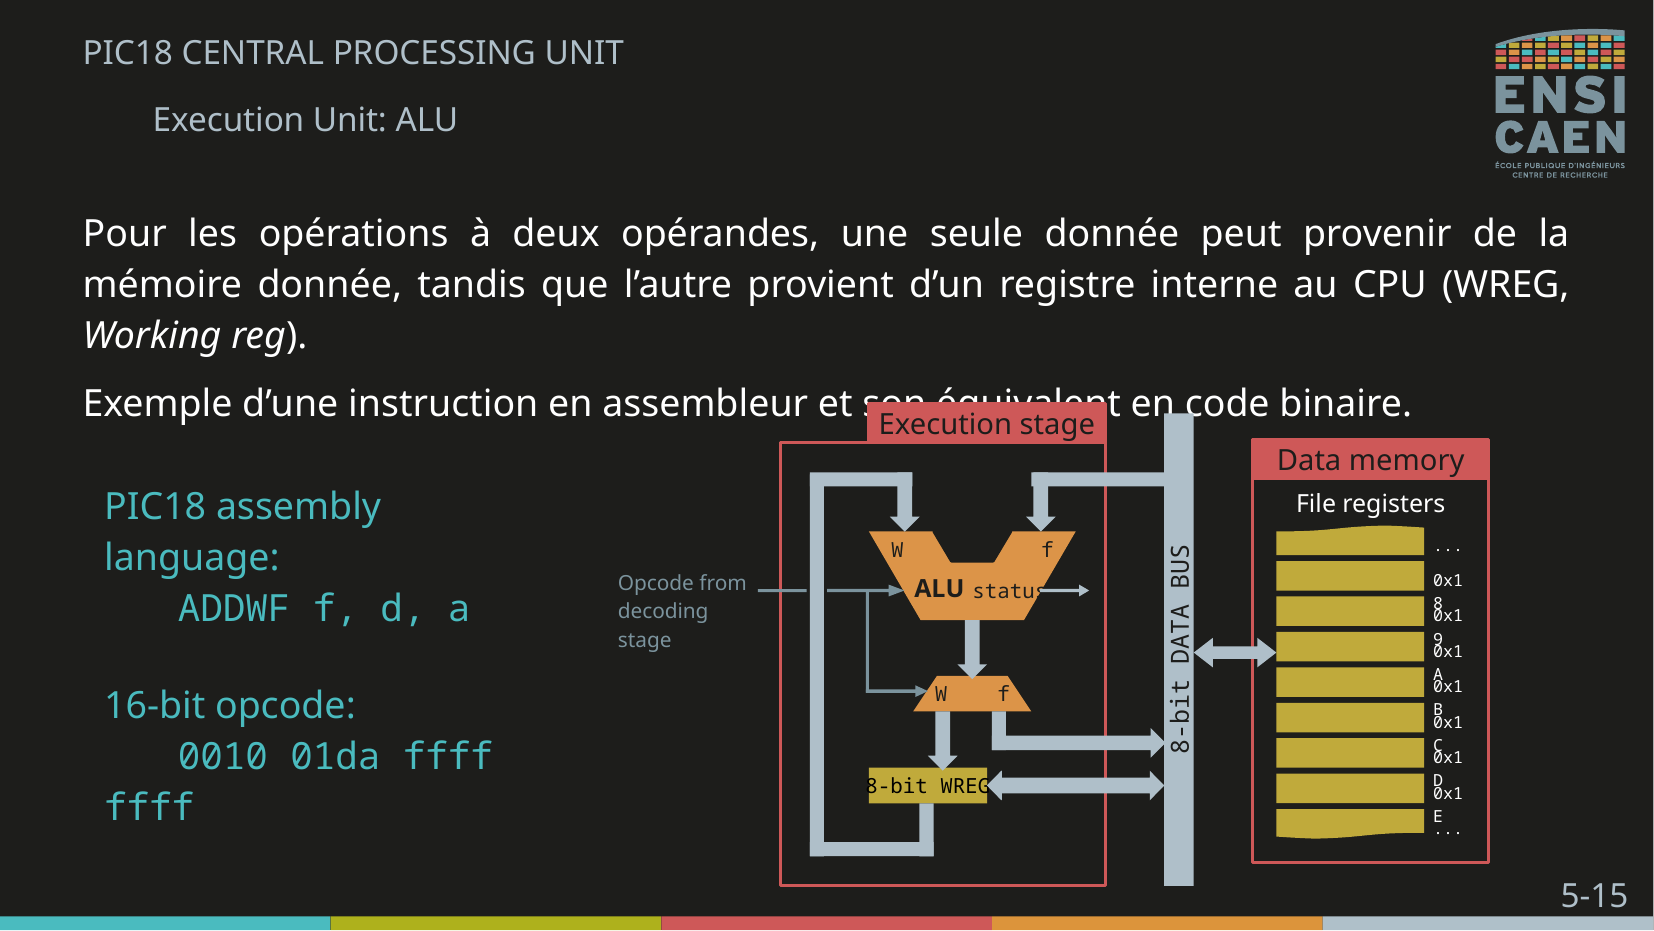

# PIC18 CENTRAL PROCESSING UNIT Execution Unit: ALU
Pour les opérations à deux opérandes, une seule donnée peut provenir de la mémoire donnée, tandis que l’autre provient d’un registre interne au CPU (WREG, Working reg).
Exemple d’une instruction en assembleur et son équivalent en code binaire.
Execution stage
Data memory
PIC18 assembly language:
	ADDWF f, d, a
16-bit opcode:
	0010 01da ffff ffff
File registers
...
0x18
0x19
0x1A
0x1B
0x1C
0x1D
0x1E
...
W f
ALU
status
Opcode from decoding stage
8-bit DATA BUS
W f
8-bit WREG